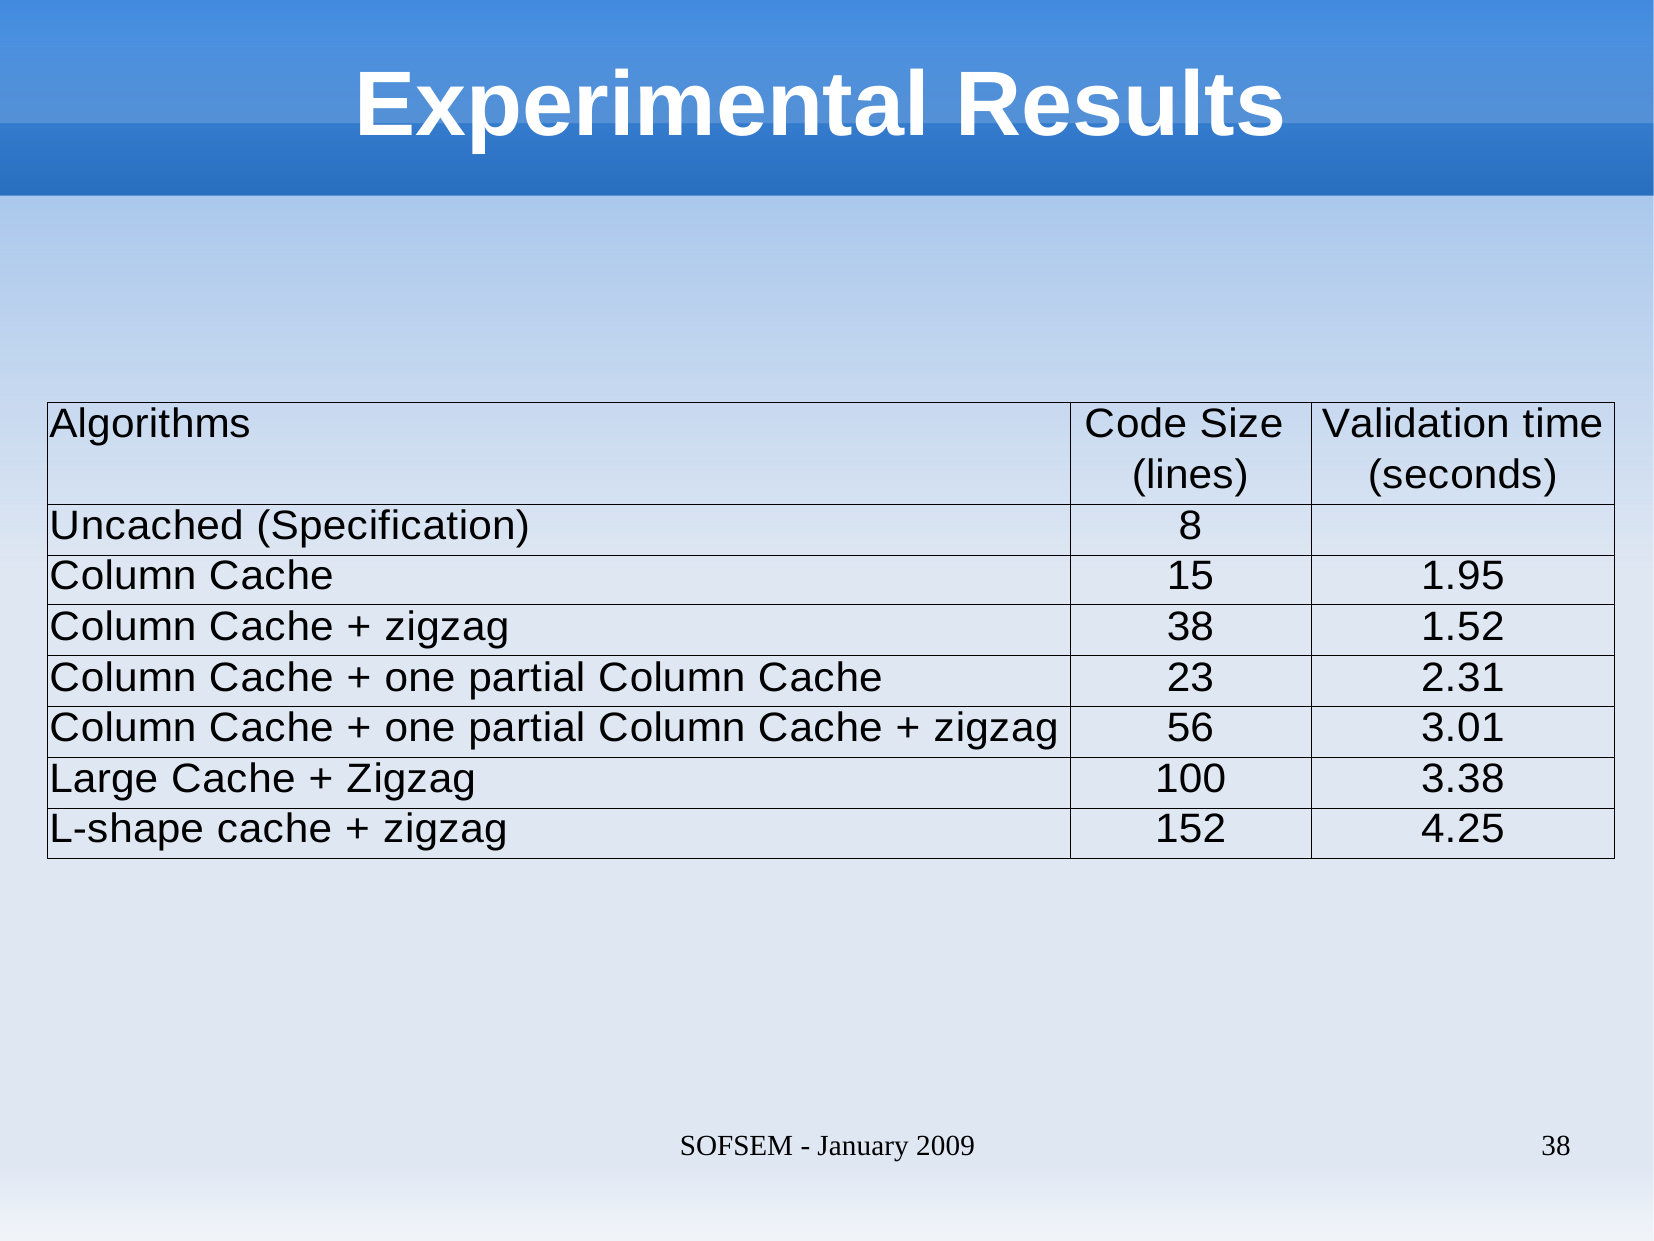

# Experimental Results
SOFSEM - January 2009
38